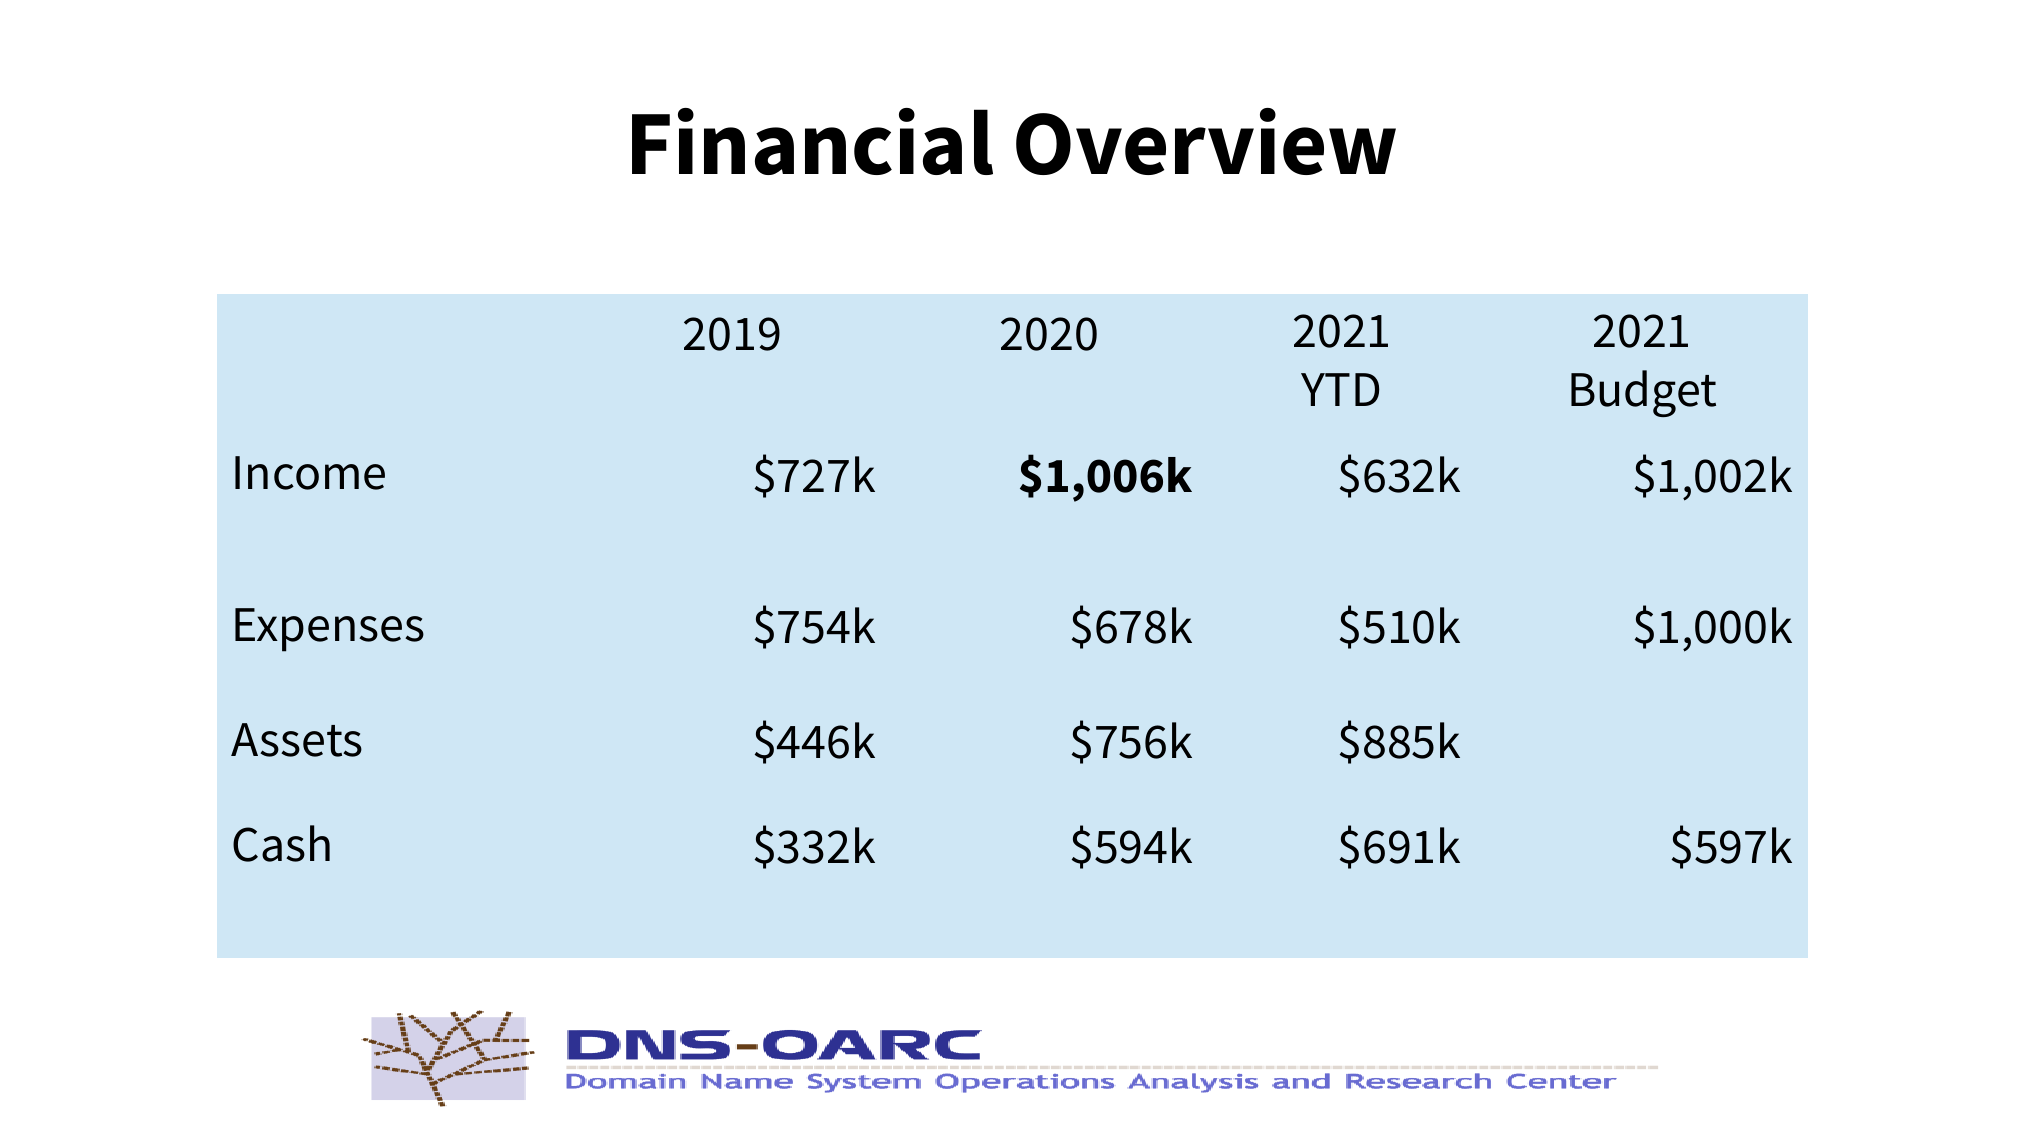

Financial Overview
| | 2019 | 2020 | 2021 YTD | 2021 Budget |
| --- | --- | --- | --- | --- |
| Income | $727k | $1,006k | $632k | $1,002k |
| Expenses | $754k | $678k | $510k | $1,000k |
| Assets | $446k | $756k | $885k | |
| Cash | $332k | $594k | $691k | $597k |